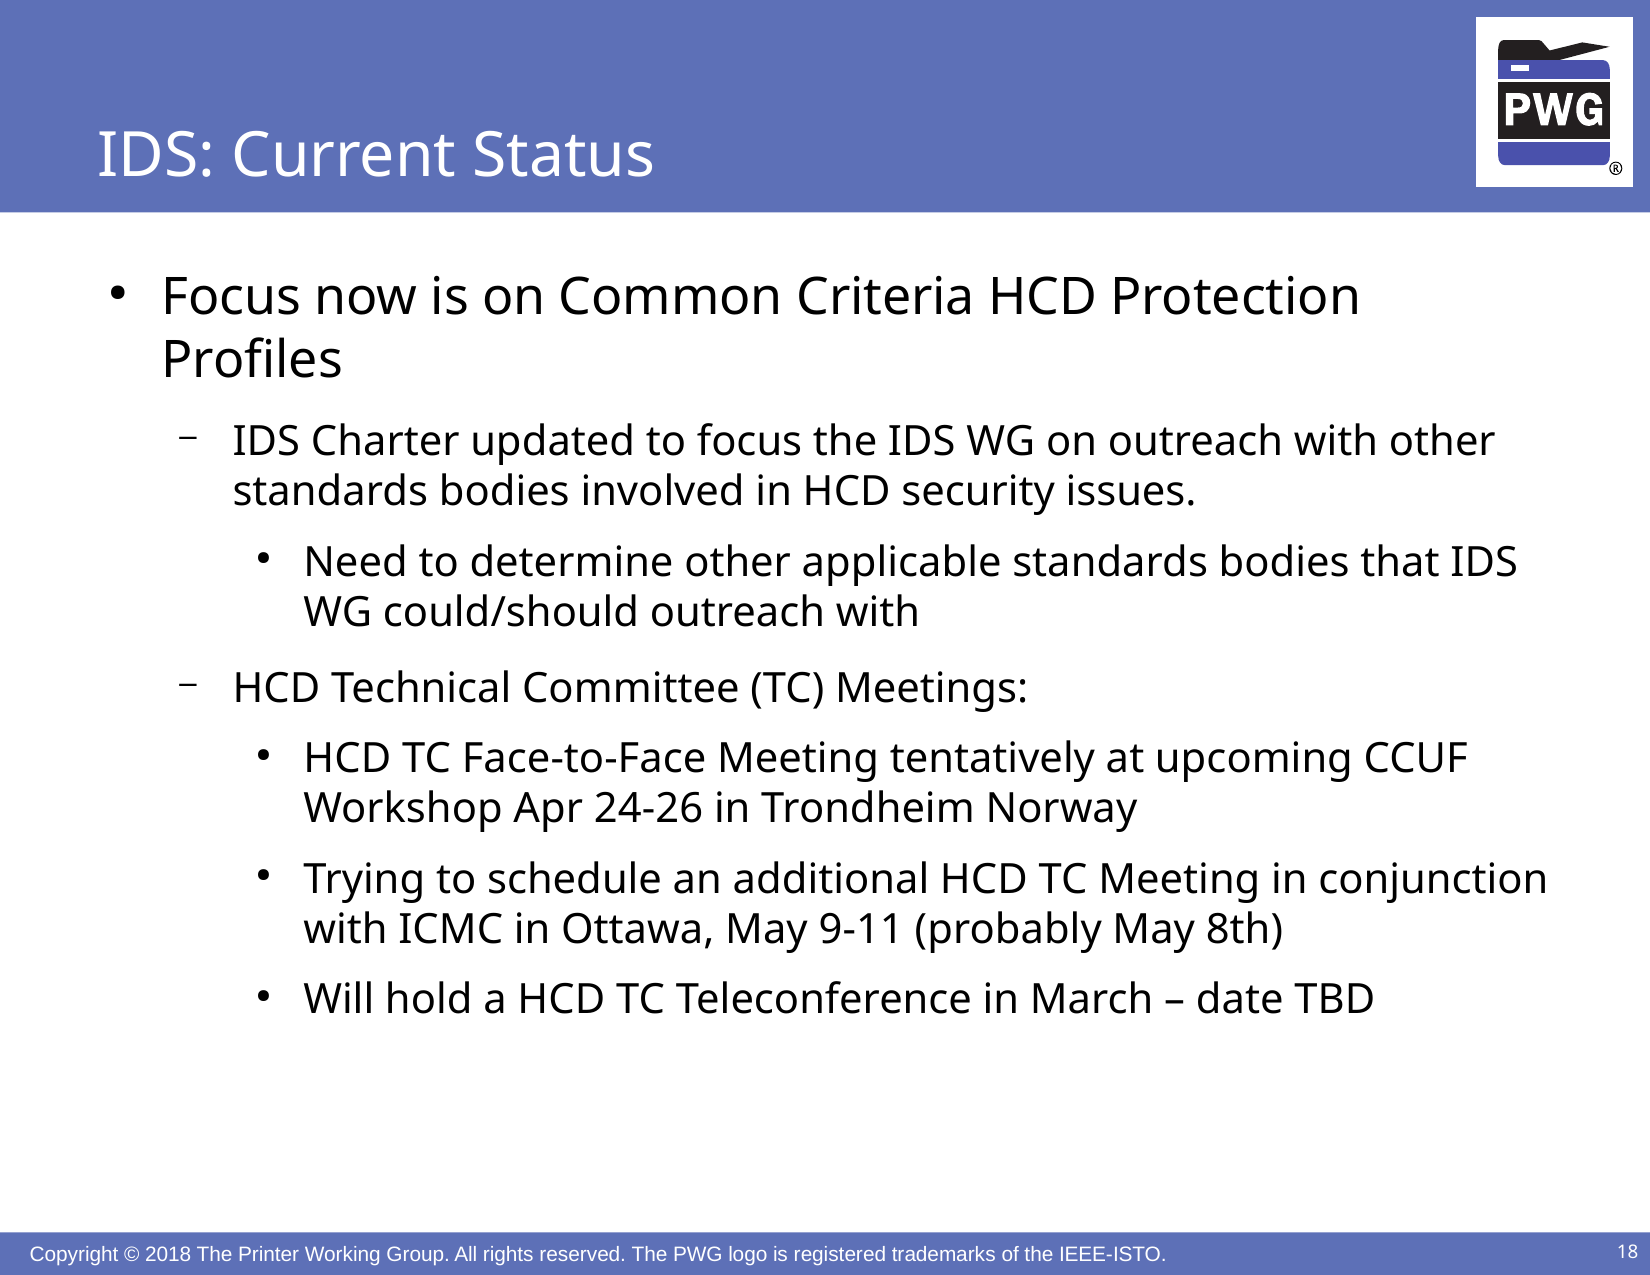

# IDS: Current Status
Focus now is on Common Criteria HCD Protection Profiles
IDS Charter updated to focus the IDS WG on outreach with other standards bodies involved in HCD security issues.
Need to determine other applicable standards bodies that IDS WG could/should outreach with
HCD Technical Committee (TC) Meetings:
HCD TC Face-to-Face Meeting tentatively at upcoming CCUF Workshop Apr 24-26 in Trondheim Norway
Trying to schedule an additional HCD TC Meeting in conjunction with ICMC in Ottawa, May 9-11 (probably May 8th)
Will hold a HCD TC Teleconference in March – date TBD